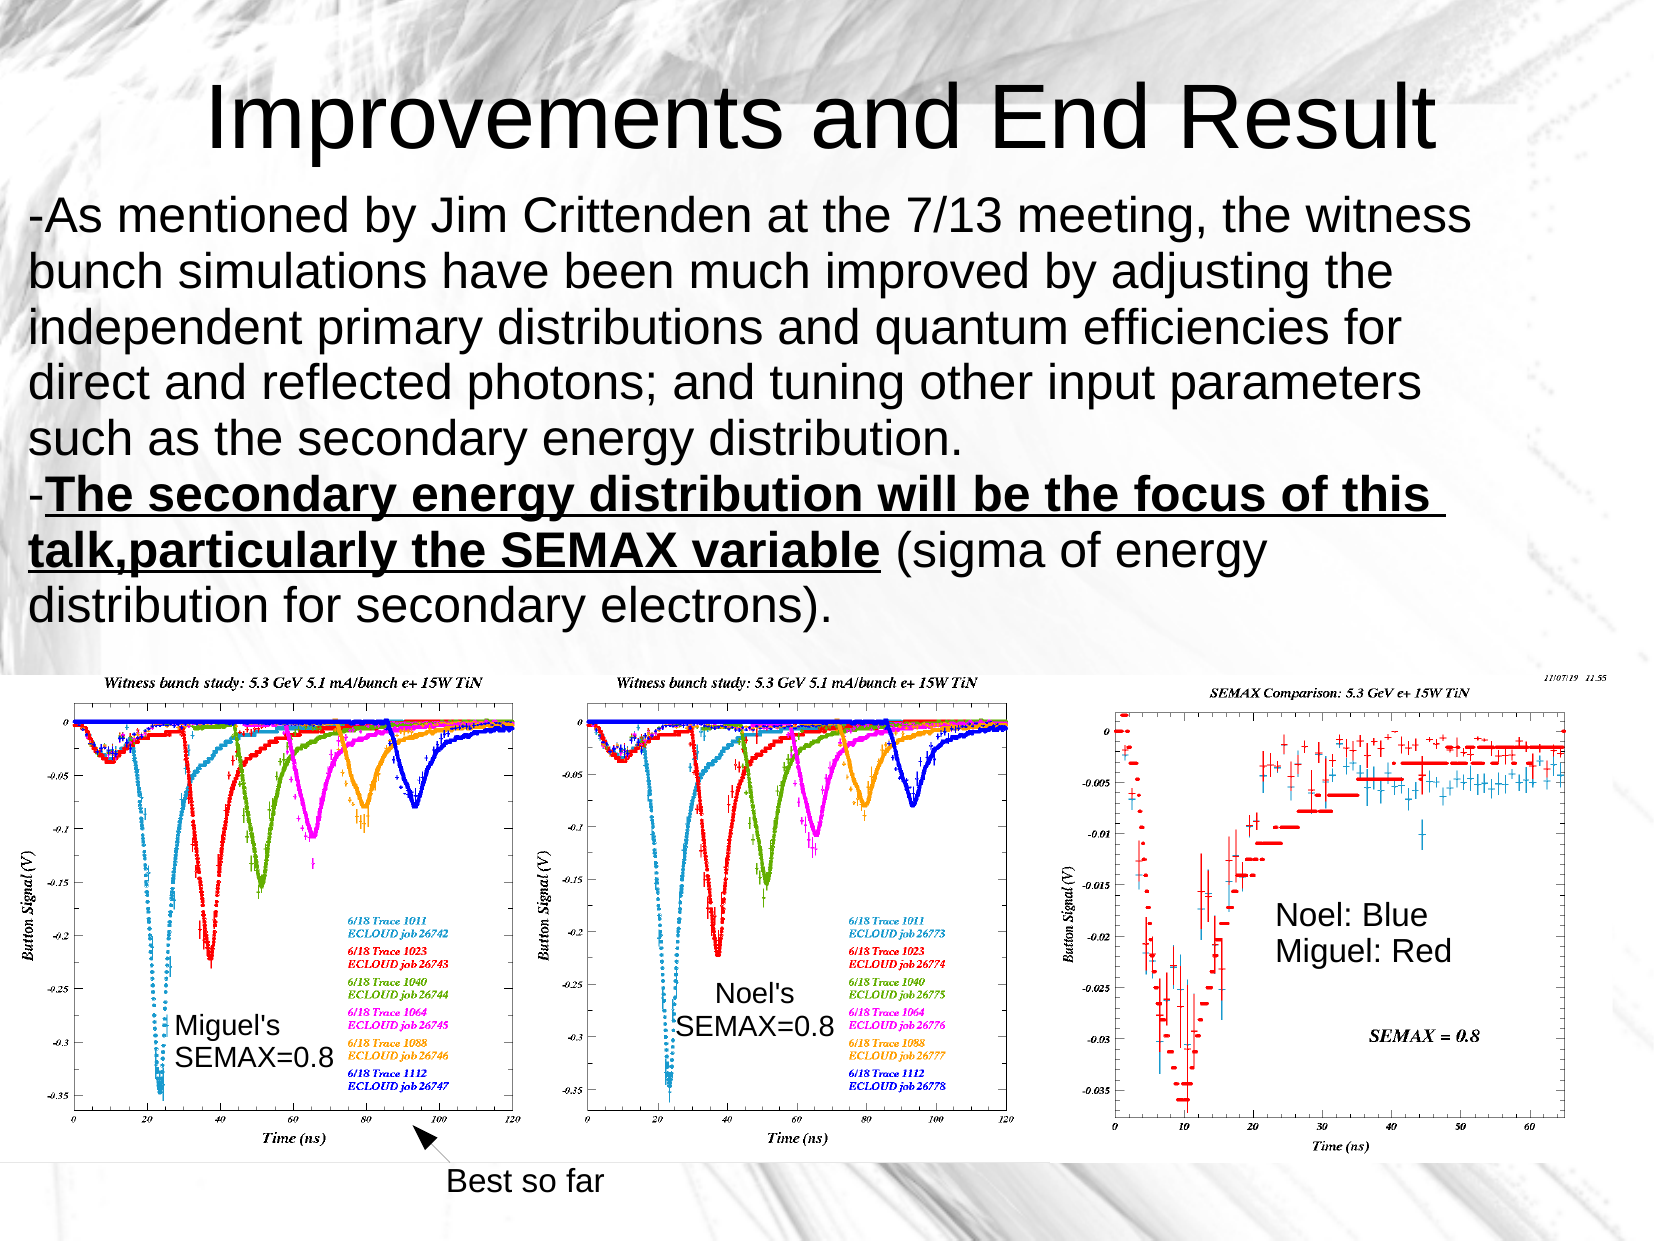

# Improvements and End Result
-As mentioned by Jim Crittenden at the 7/13 meeting, the witness
bunch simulations have been much improved by adjusting the
independent primary distributions and quantum efficiencies for
direct and reflected photons; and tuning other input parameters
such as the secondary energy distribution.
-The secondary energy distribution will be the focus of this
talk,particularly the SEMAX variable (sigma of energy
distribution for secondary electrons).
Noel: Blue
Miguel: Red
Noel's
SEMAX=0.8
Miguel's
SEMAX=0.8
Best so far